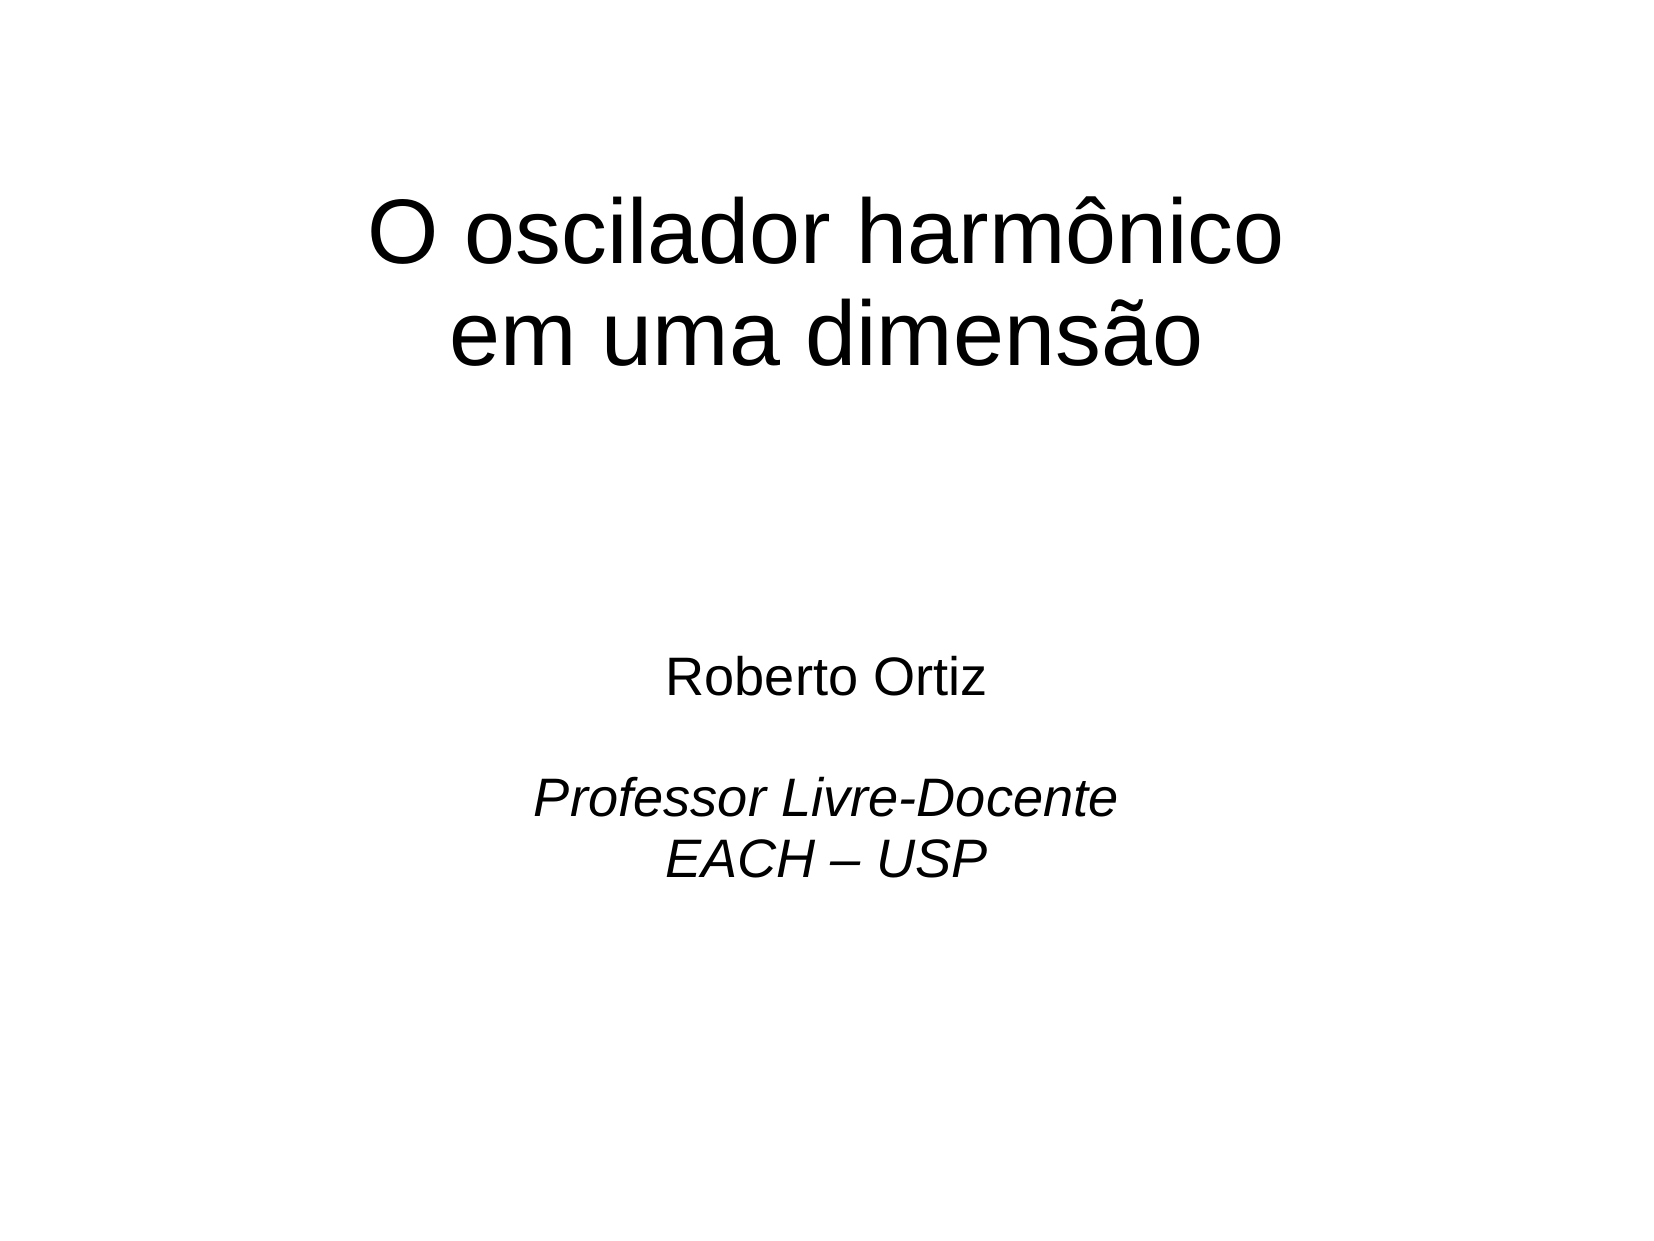

# O oscilador harmônico em uma dimensão
Roberto Ortiz
Professor Livre-Docente
EACH – USP